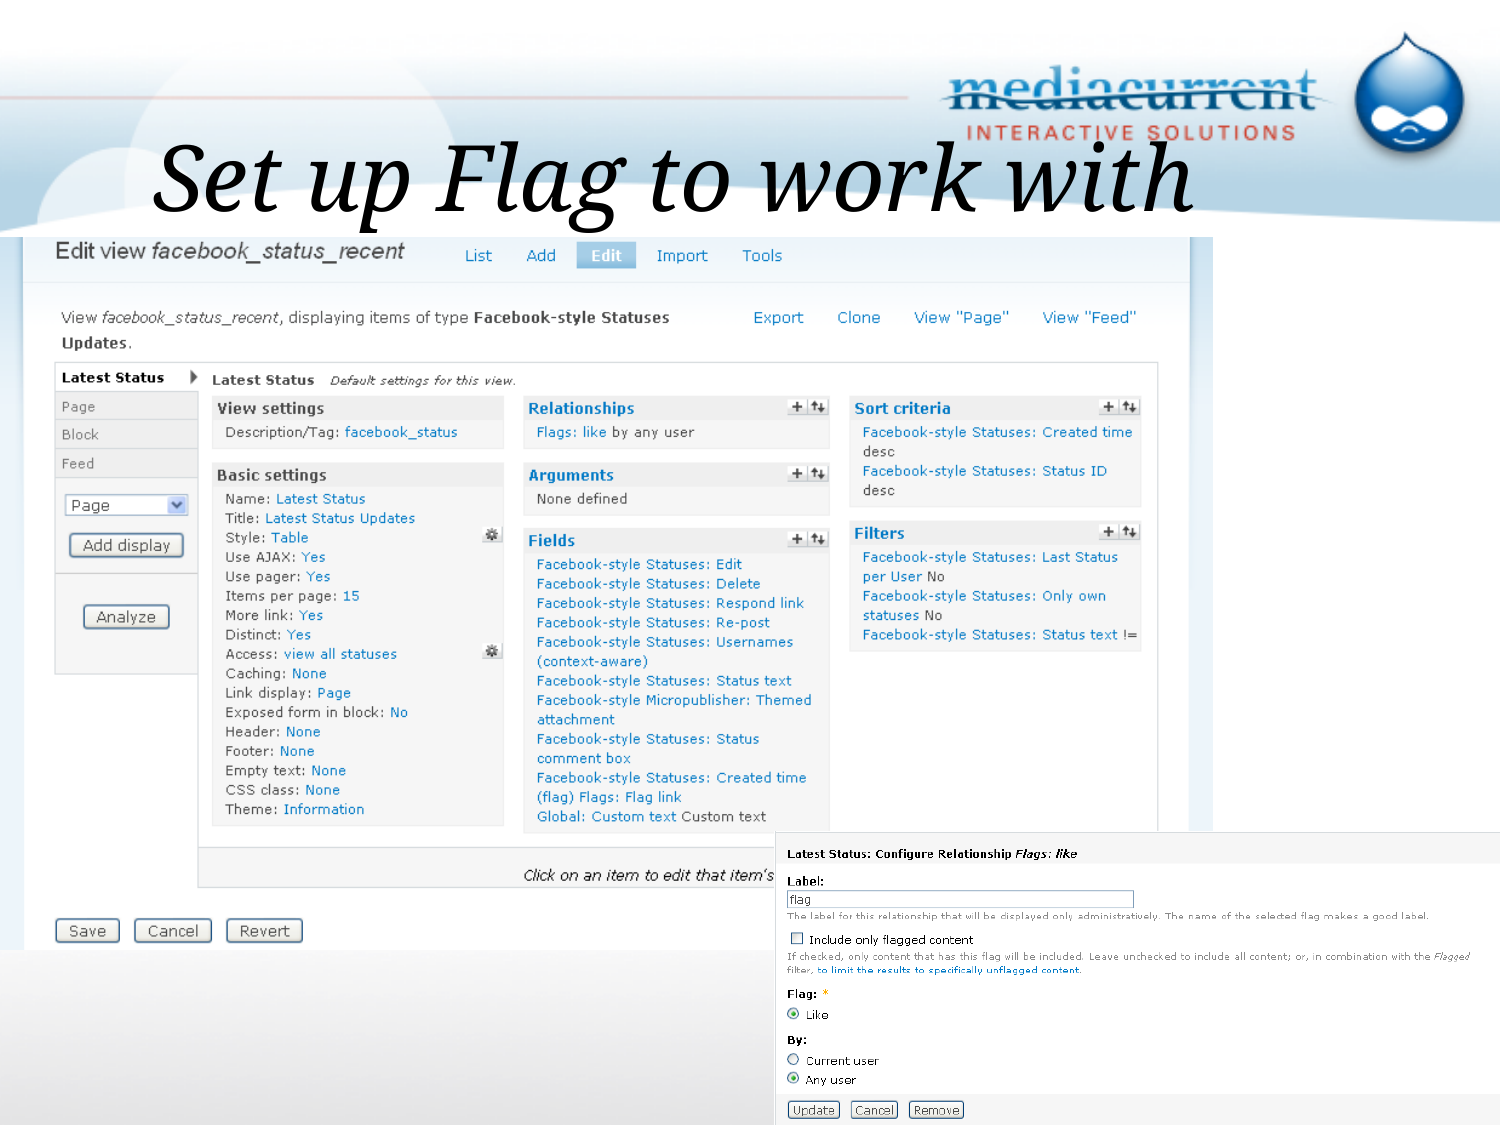

Set up Flag to work with Views